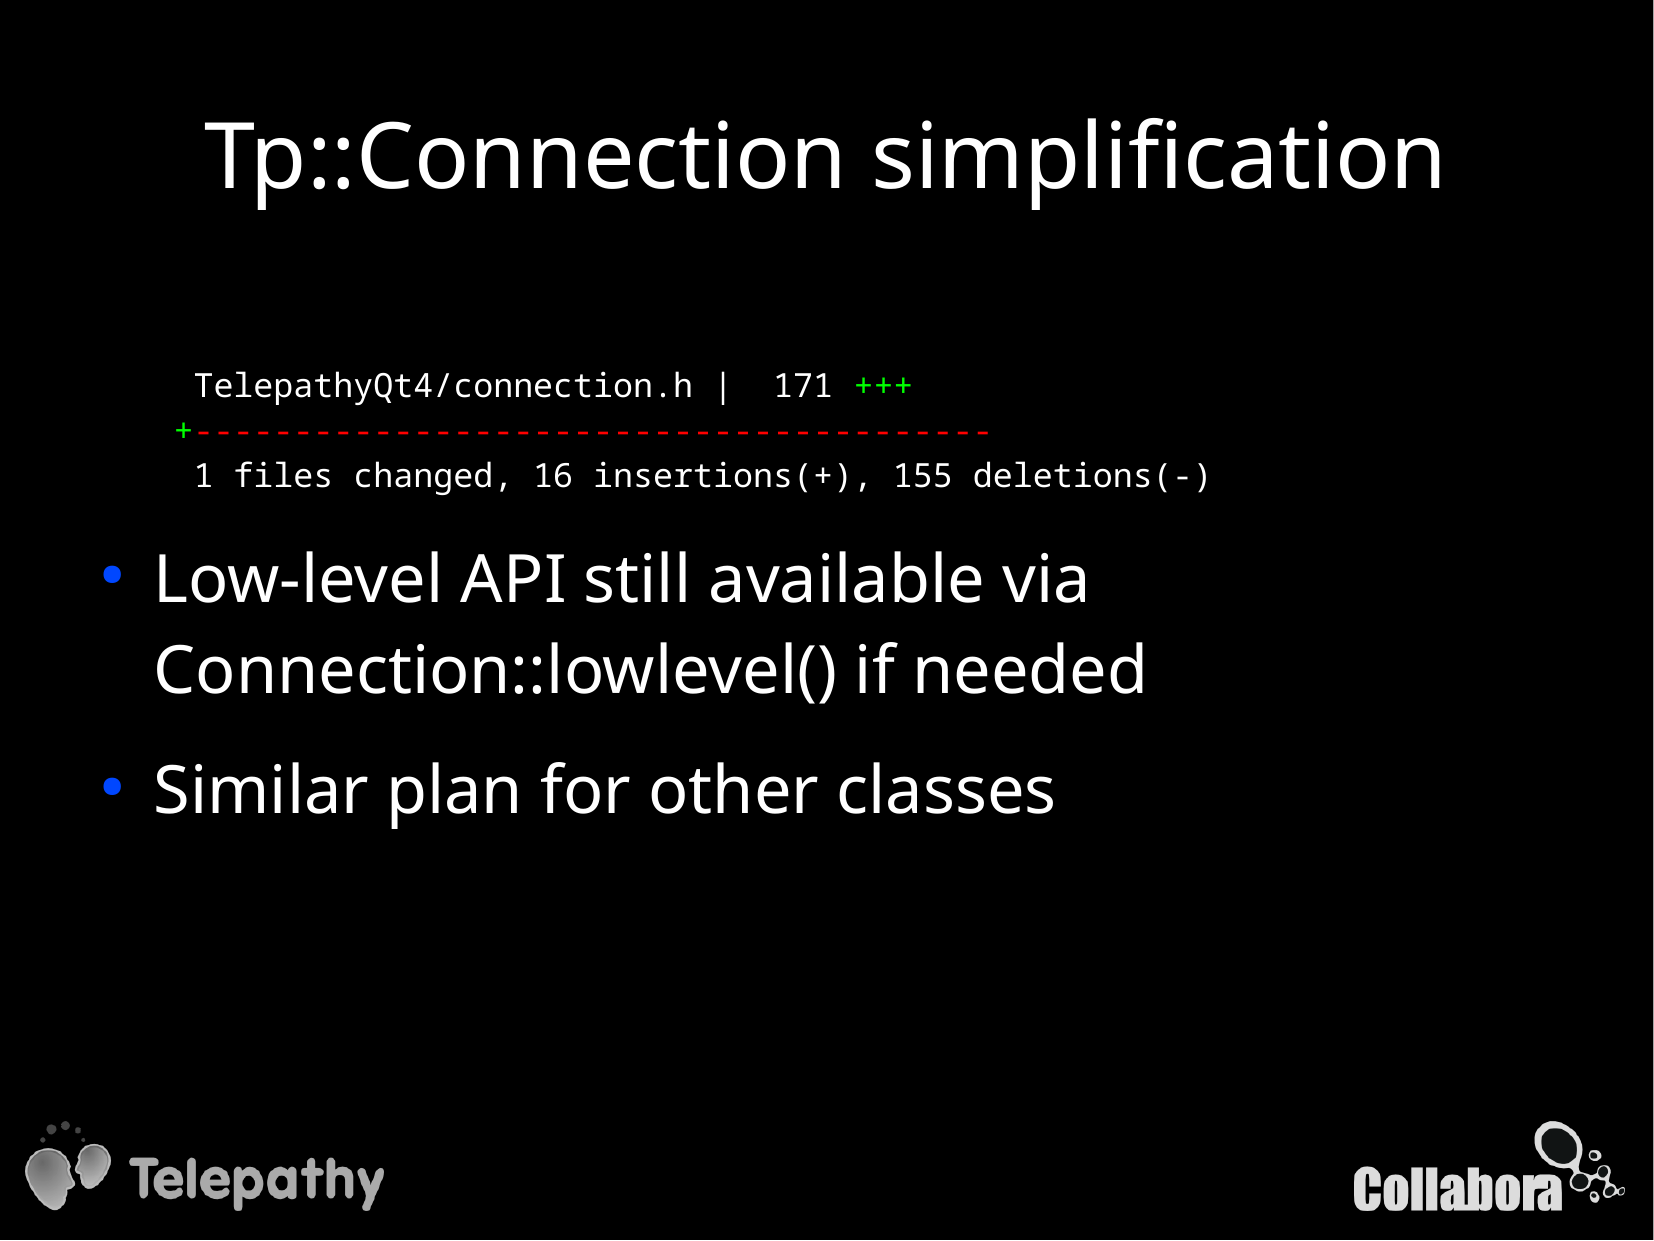

# Tp::Connection simplification
 TelepathyQt4/connection.h | 171 ++++----------------------------------------
 1 files changed, 16 insertions(+), 155 deletions(-)
Low-level API still available via Connection::lowlevel() if needed
Similar plan for other classes